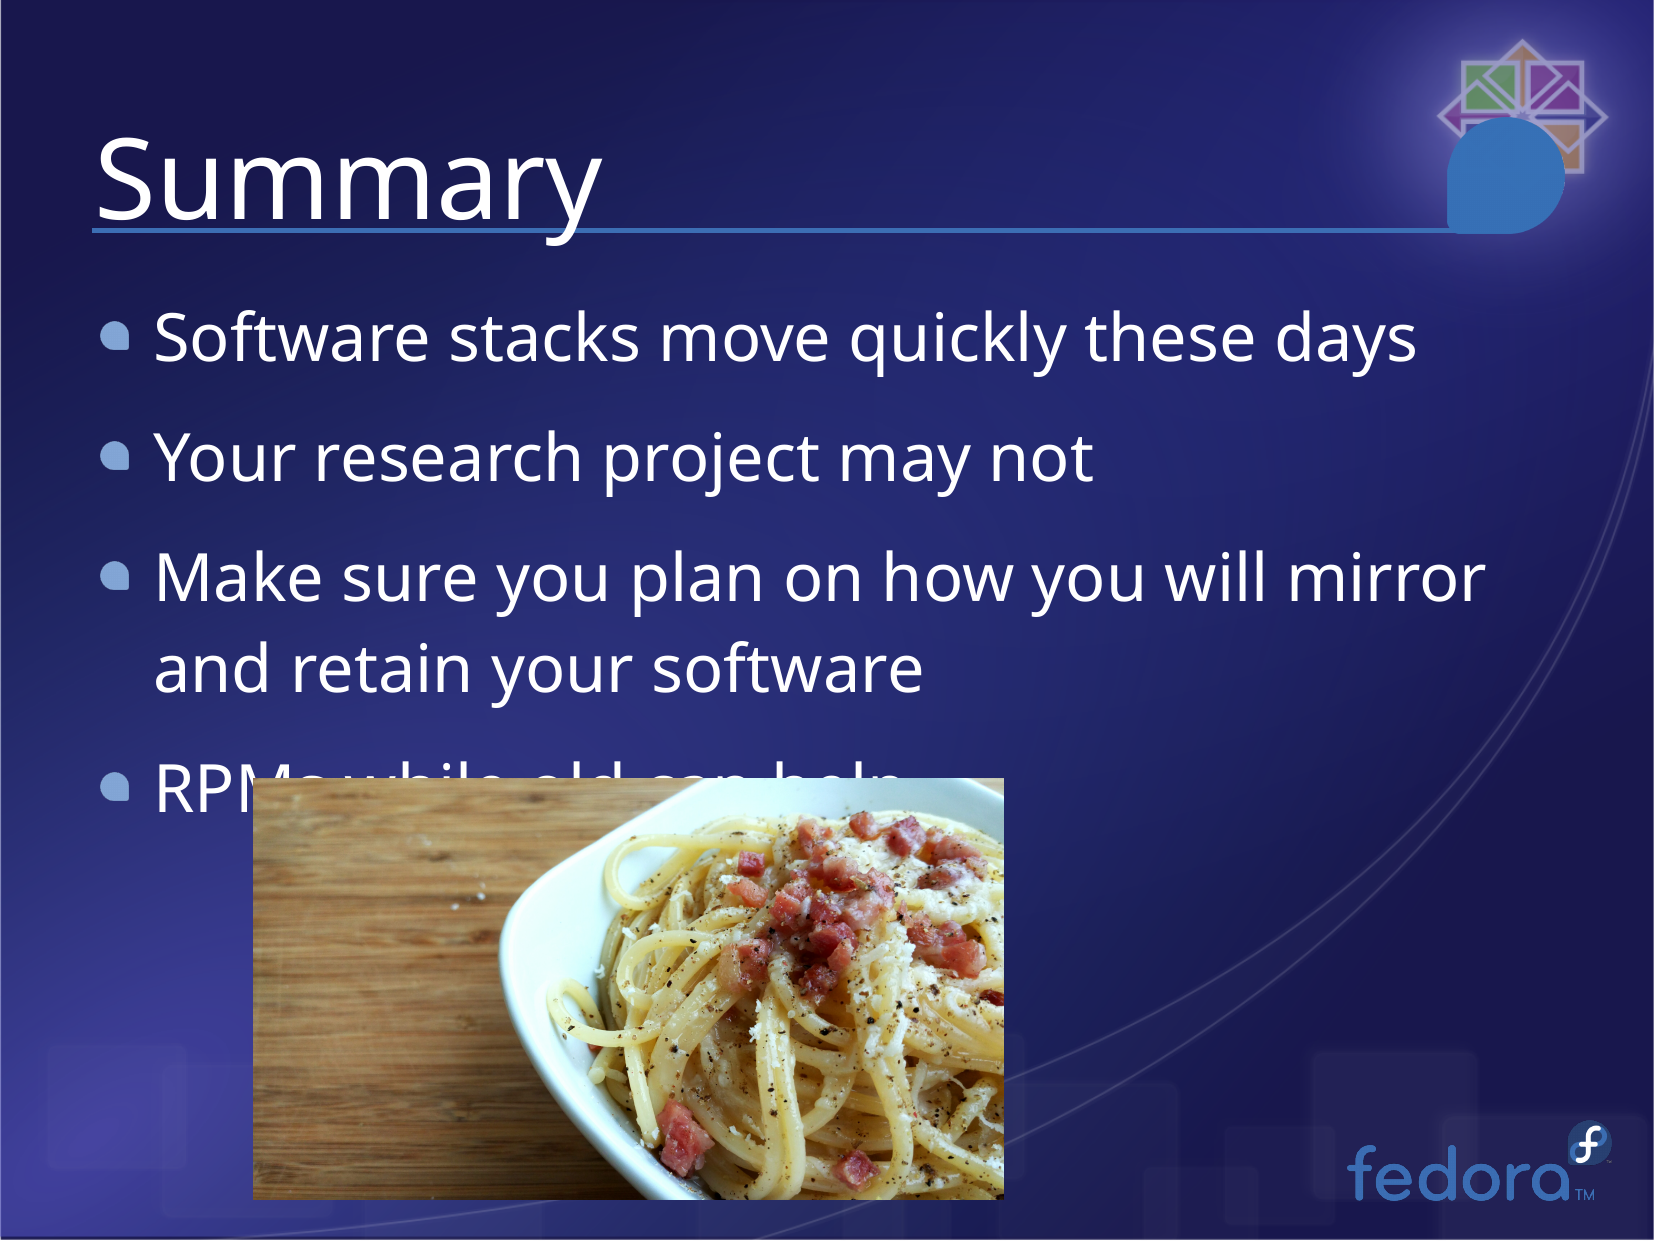

Summary
# Software stacks move quickly these days
Your research project may not
Make sure you plan on how you will mirror and retain your software
RPMs while old can help